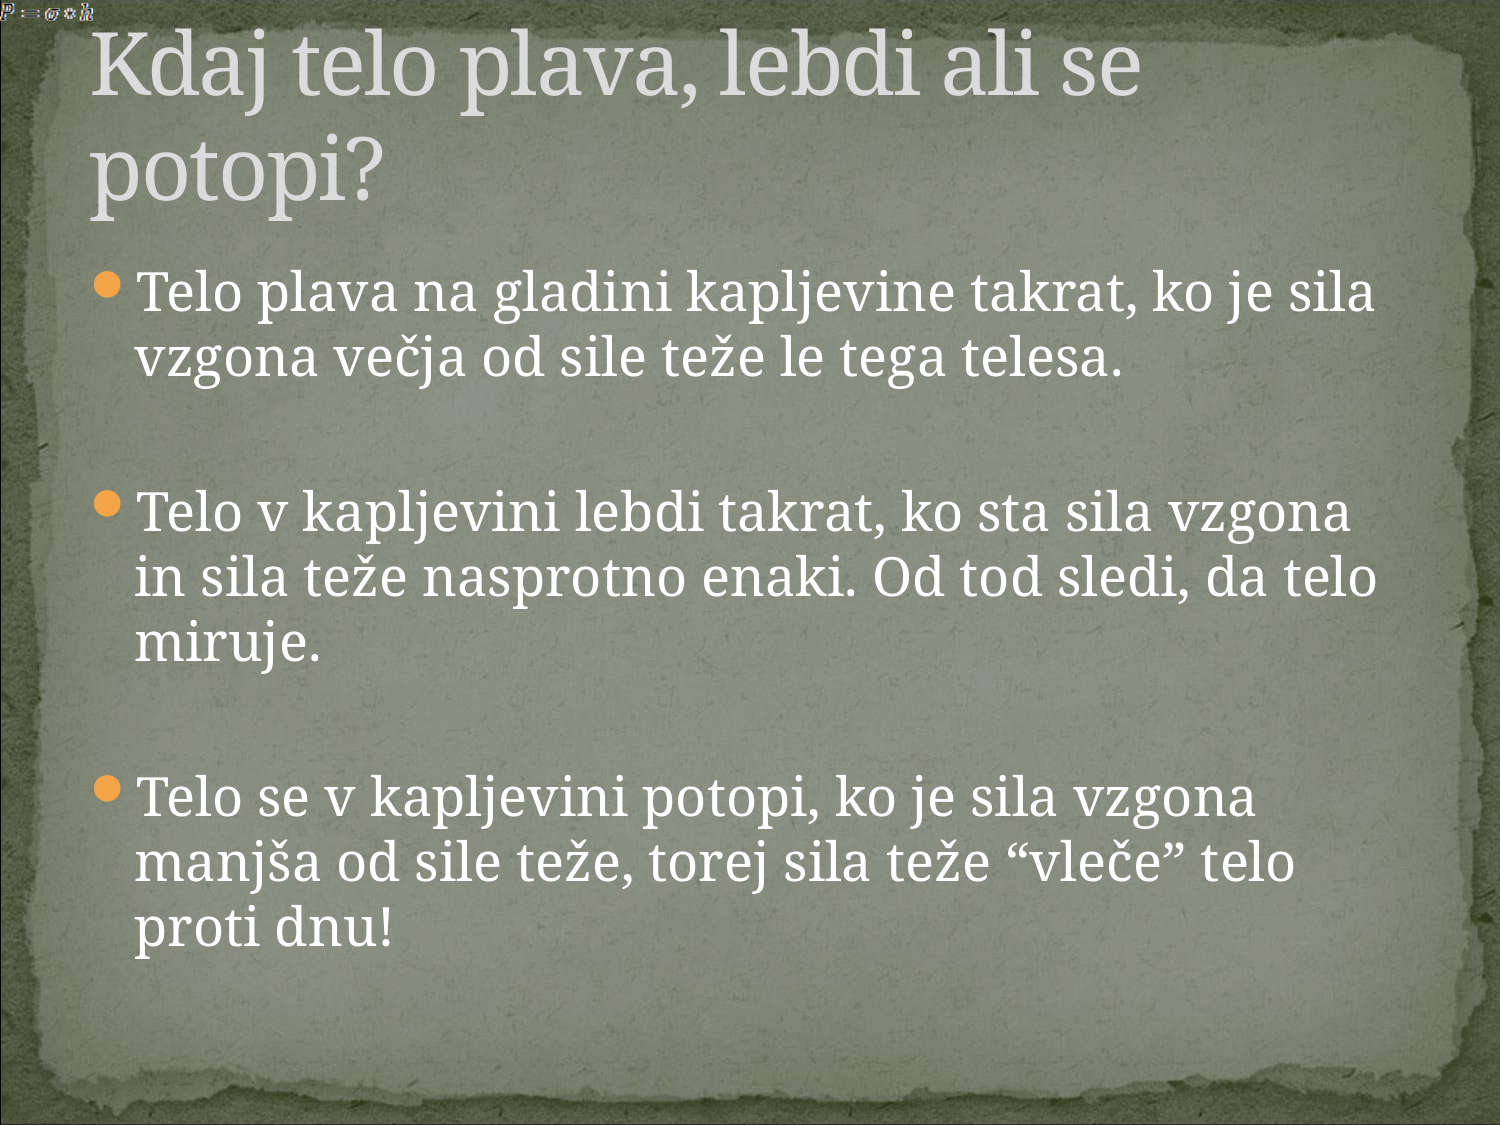

Kdaj telo plava, lebdi ali se potopi?
# Telo plava na gladini kapljevine takrat, ko je sila vzgona večja od sile teže le tega telesa.
Telo v kapljevini lebdi takrat, ko sta sila vzgona in sila teže nasprotno enaki. Od tod sledi, da telo miruje.
Telo se v kapljevini potopi, ko je sila vzgona manjša od sile teže, torej sila teže “vleče” telo proti dnu!